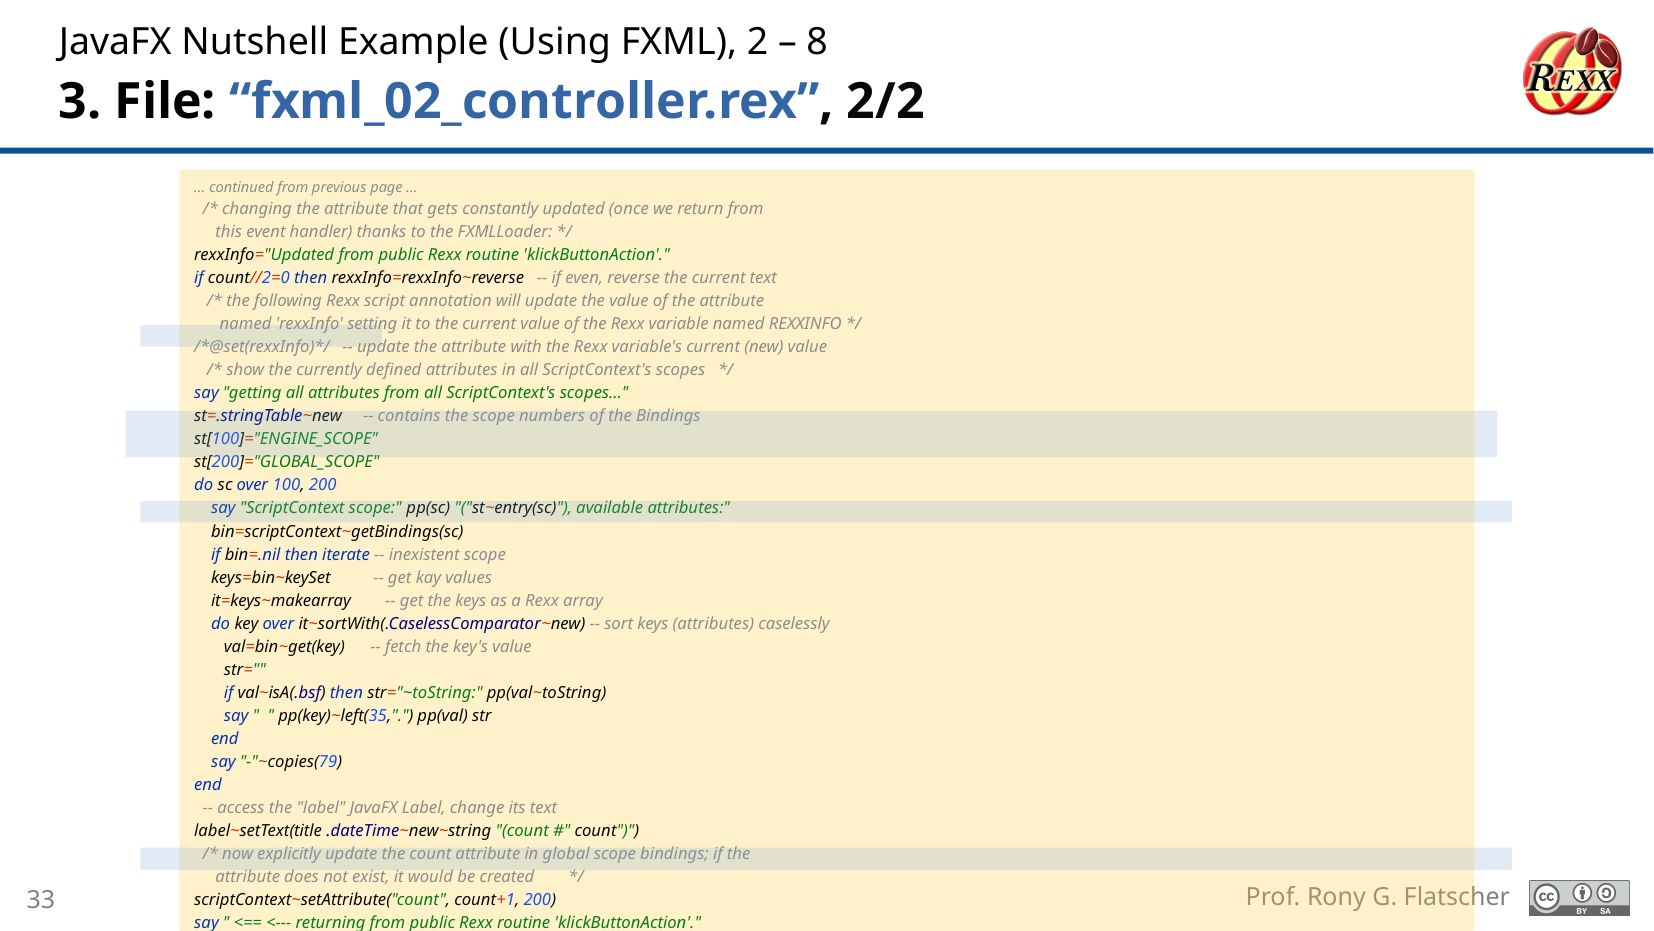

# JavaFX Nutshell Example (Using FXML), 2 – 8 3. File: “fxml_02_controller.rex”, 2/2
... continued from previous page ...
 /* changing the attribute that gets constantly updated (once we return from
 this event handler) thanks to the FXMLLoader: */
rexxInfo="Updated from public Rexx routine 'klickButtonAction'."
if count//2=0 then rexxInfo=rexxInfo~reverse -- if even, reverse the current text
 /* the following Rexx script annotation will update the value of the attribute
 named 'rexxInfo' setting it to the current value of the Rexx variable named REXXINFO */
/*@set(rexxInfo)*/ -- update the attribute with the Rexx variable's current (new) value
 /* show the currently defined attributes in all ScriptContext's scopes */
say "getting all attributes from all ScriptContext's scopes..."
st=.stringTable~new -- contains the scope numbers of the Bindings
st[100]="ENGINE_SCOPE"
st[200]="GLOBAL_SCOPE"
do sc over 100, 200
 say "ScriptContext scope:" pp(sc) "("st~entry(sc)"), available attributes:"
 bin=scriptContext~getBindings(sc)
 if bin=.nil then iterate -- inexistent scope
 keys=bin~keySet -- get kay values
 it=keys~makearray -- get the keys as a Rexx array
 do key over it~sortWith(.CaselessComparator~new) -- sort keys (attributes) caselessly
 val=bin~get(key) -- fetch the key's value
 str=""
 if val~isA(.bsf) then str="~toString:" pp(val~toString)
 say " " pp(key)~left(35,".") pp(val) str
 end
 say "-"~copies(79)
end
 -- access the "label" JavaFX Label, change its text
label~setText(title .dateTime~new~string "(count #" count")")
 /* now explicitly update the count attribute in global scope bindings; if the
 attribute does not exist, it would be created */
scriptContext~setAttribute("count", count+1, 200)
say " <== <--- returning from public Rexx routine 'klickButtonAction'."
say